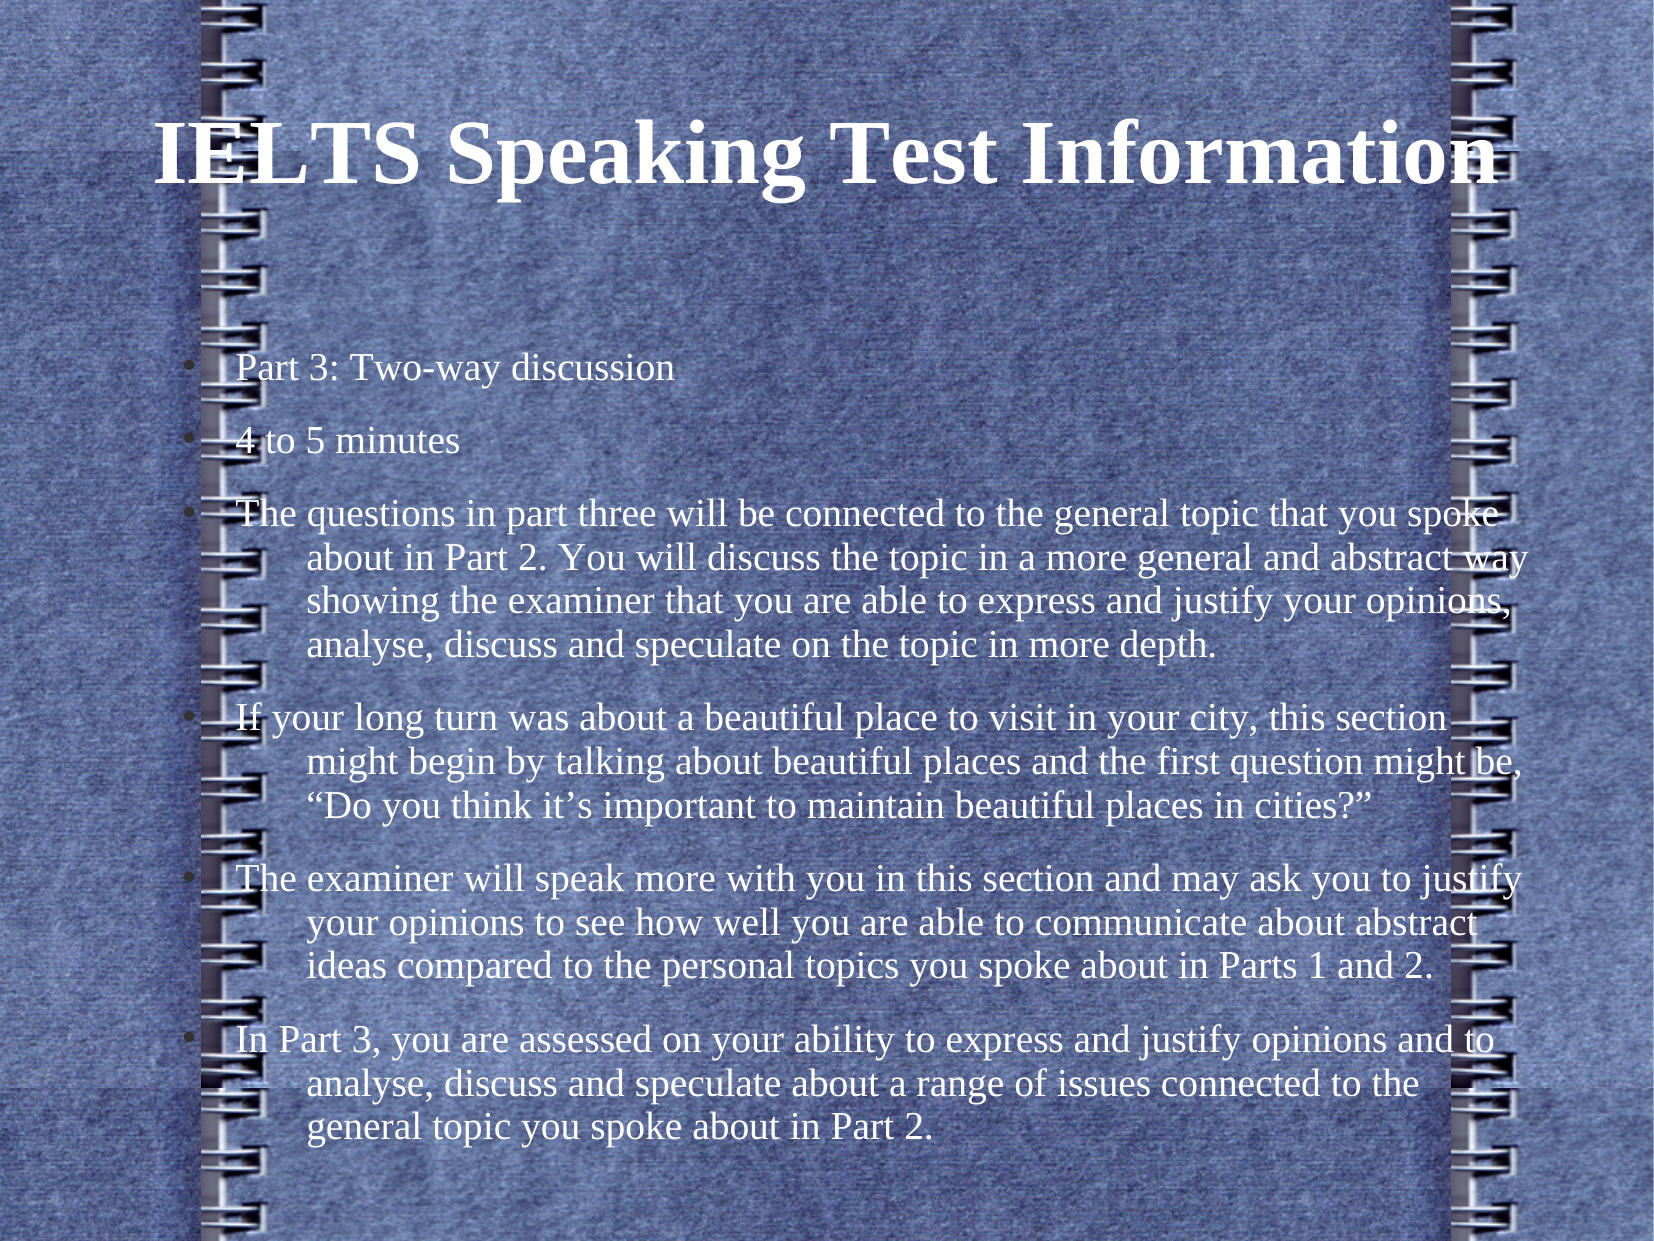

# IELTS Speaking Test Information
Part 3: Two-way discussion
4 to 5 minutes
The questions in part three will be connected to the general topic that you spoke about in Part 2. You will discuss the topic in a more general and abstract way showing the examiner that you are able to express and justify your opinions, analyse, discuss and speculate on the topic in more depth.
If your long turn was about a beautiful place to visit in your city, this section might begin by talking about beautiful places and the first question might be, “Do you think it’s important to maintain beautiful places in cities?”
The examiner will speak more with you in this section and may ask you to justify your opinions to see how well you are able to communicate about abstract ideas compared to the personal topics you spoke about in Parts 1 and 2.
In Part 3, you are assessed on your ability to express and justify opinions and to analyse, discuss and speculate about a range of issues connected to the general topic you spoke about in Part 2.